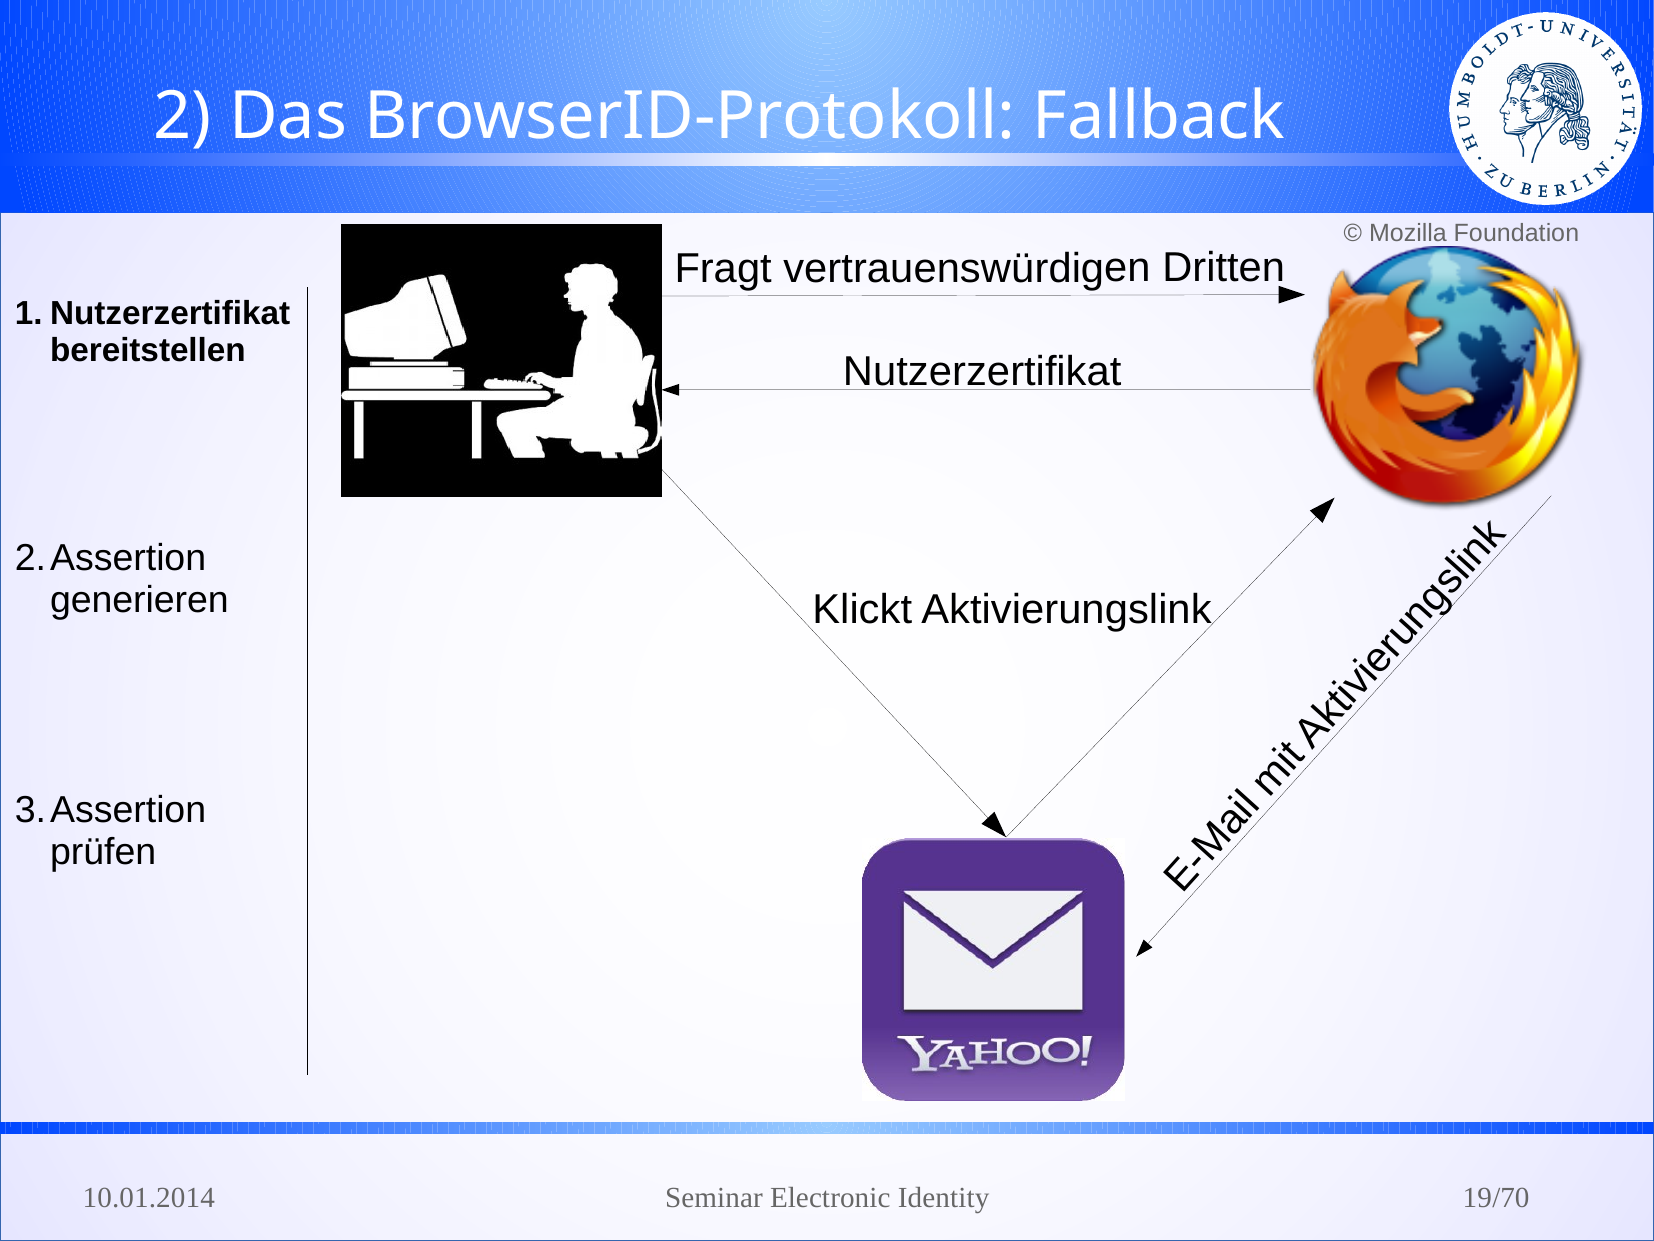

# 2) Das BrowserID-Protokoll: Fallback
© Mozilla Foundation
Fragt vertrauenswürdigen Dritten
Nutzerzertifikat bereitstellen
Assertion generieren
Assertion prüfen
Nutzerzertifikat
E-Mail mit Aktivierungslink
Klickt Aktivierungslink
10.01.2014
Seminar Electronic Identity